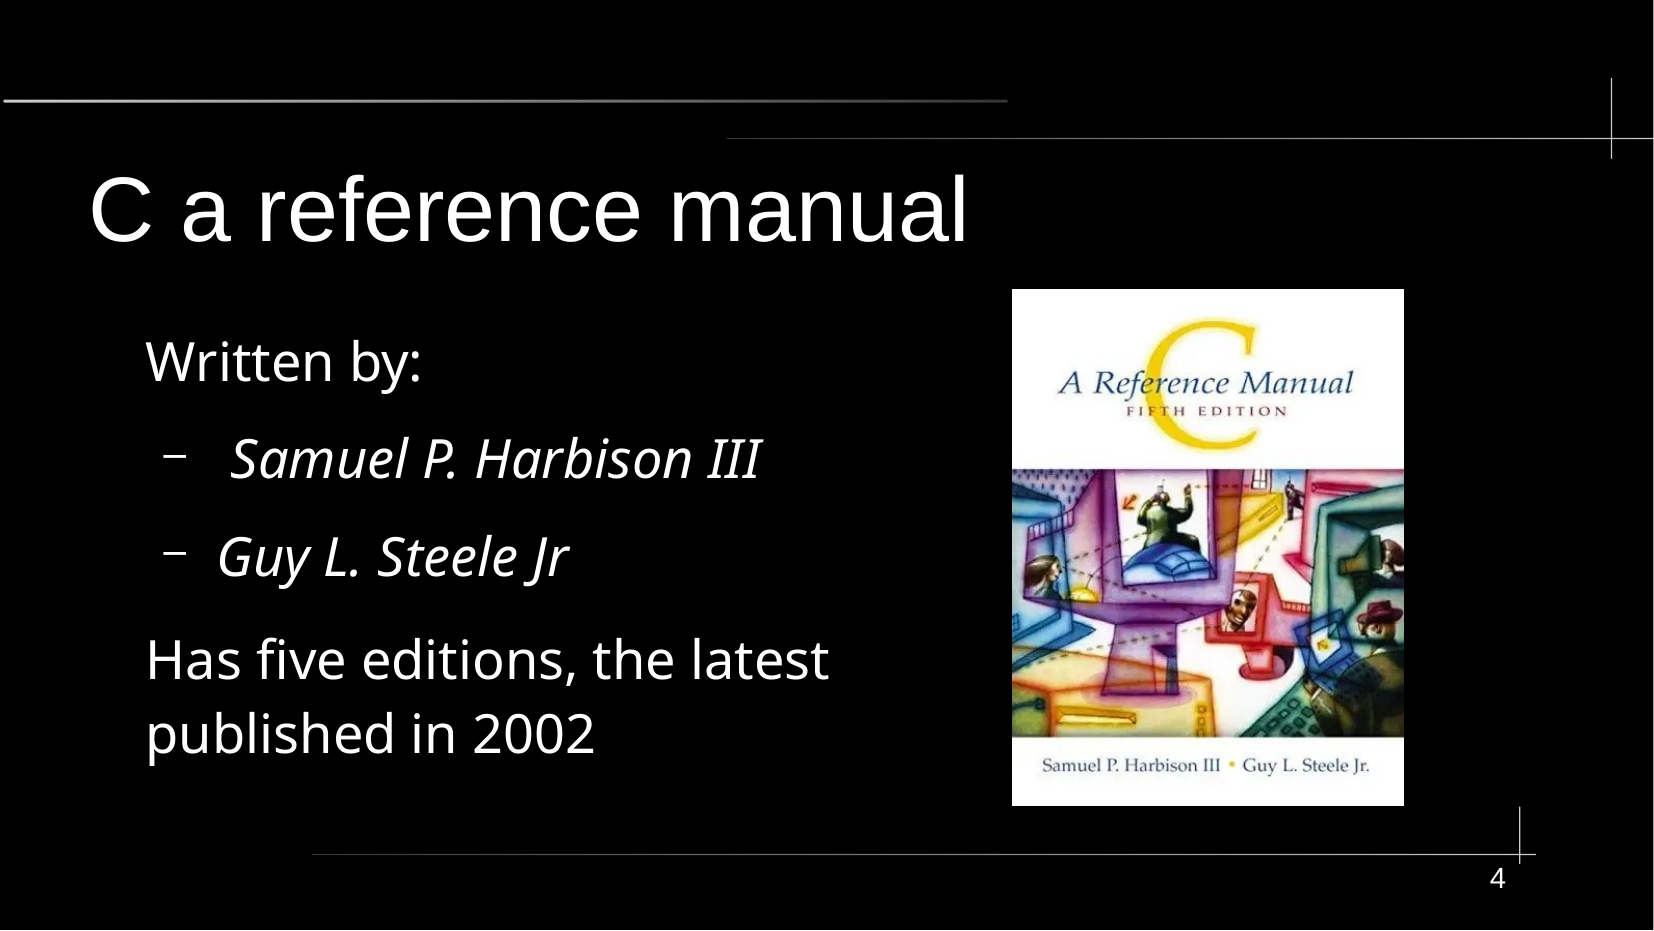

# C a reference manual
Written by:
 Samuel P. Harbison III
Guy L. Steele Jr
Has five editions, the latest published in 2002
4